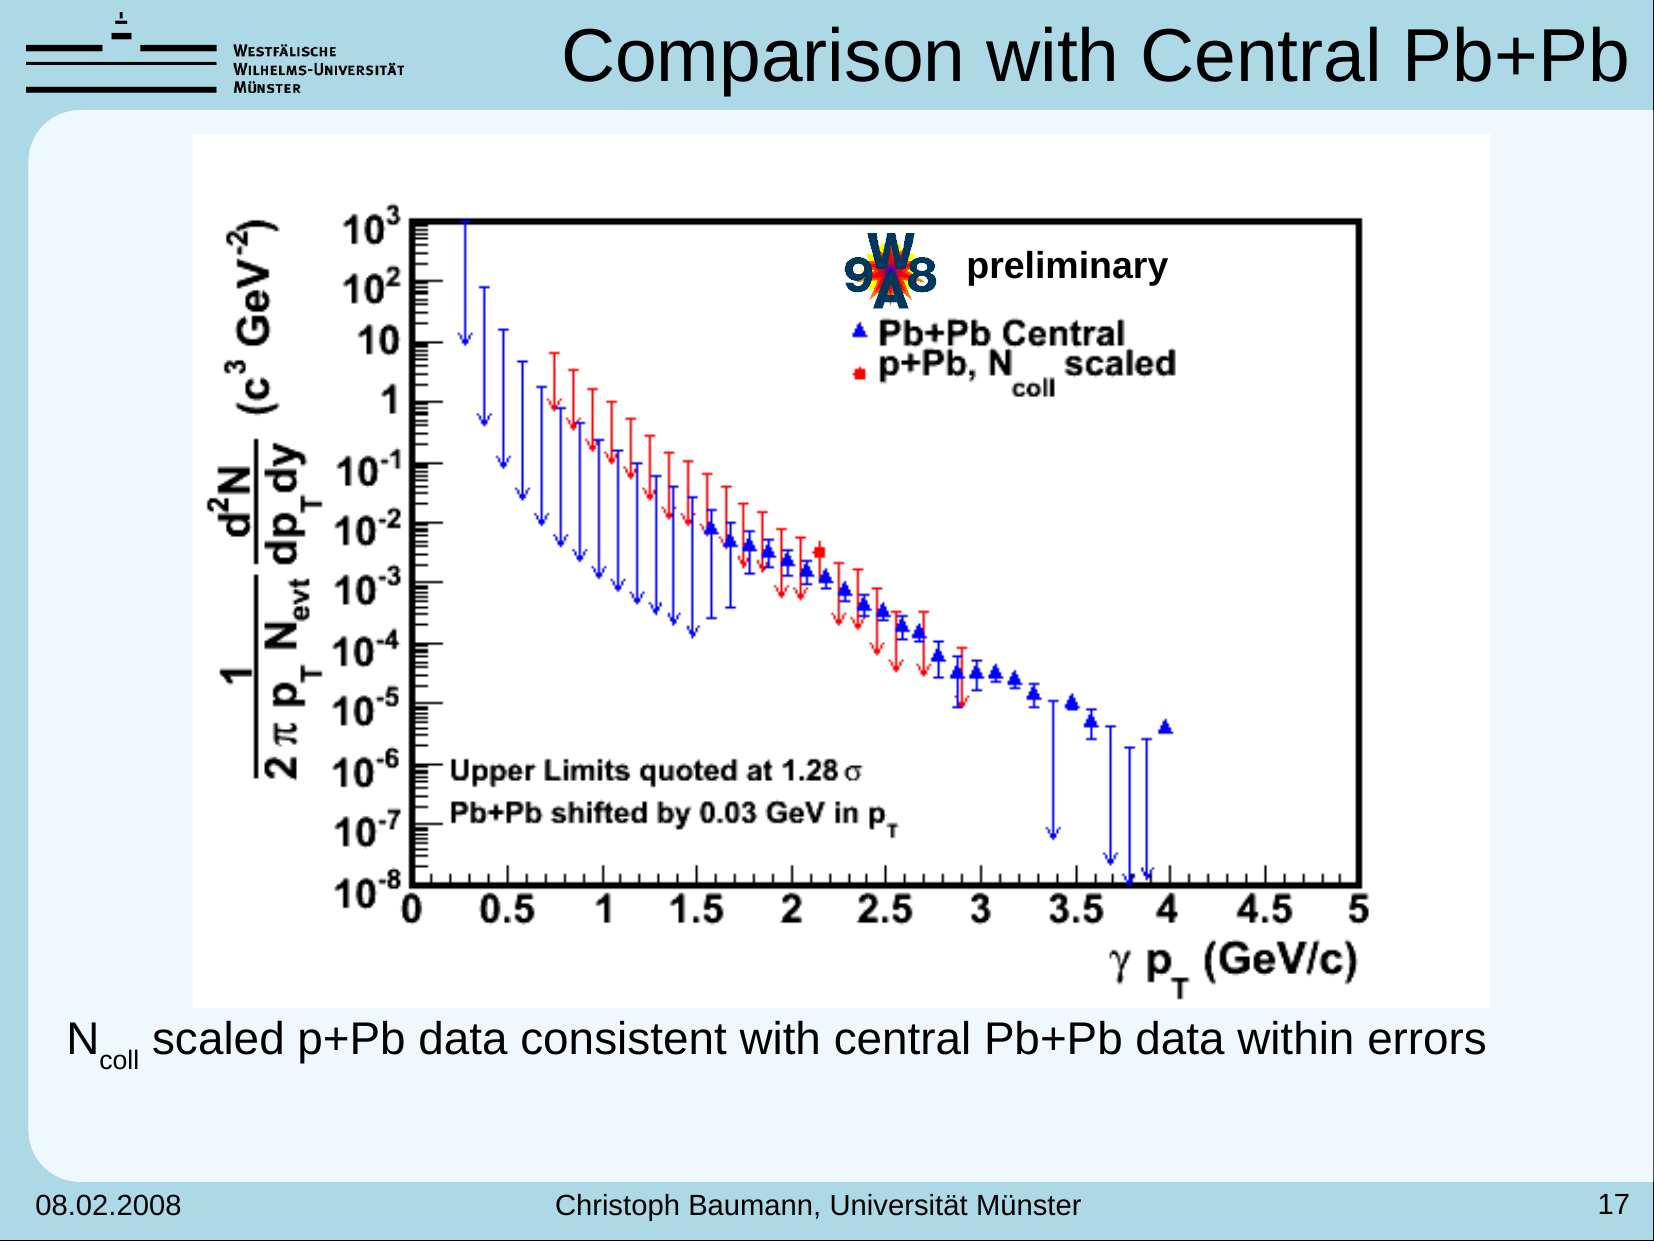

# Comparison with Central Pb+Pb
preliminary
Ncoll scaled p+Pb data consistent with central Pb+Pb data within errors
17
08.02.2008
Christoph Baumann, Universität Münster